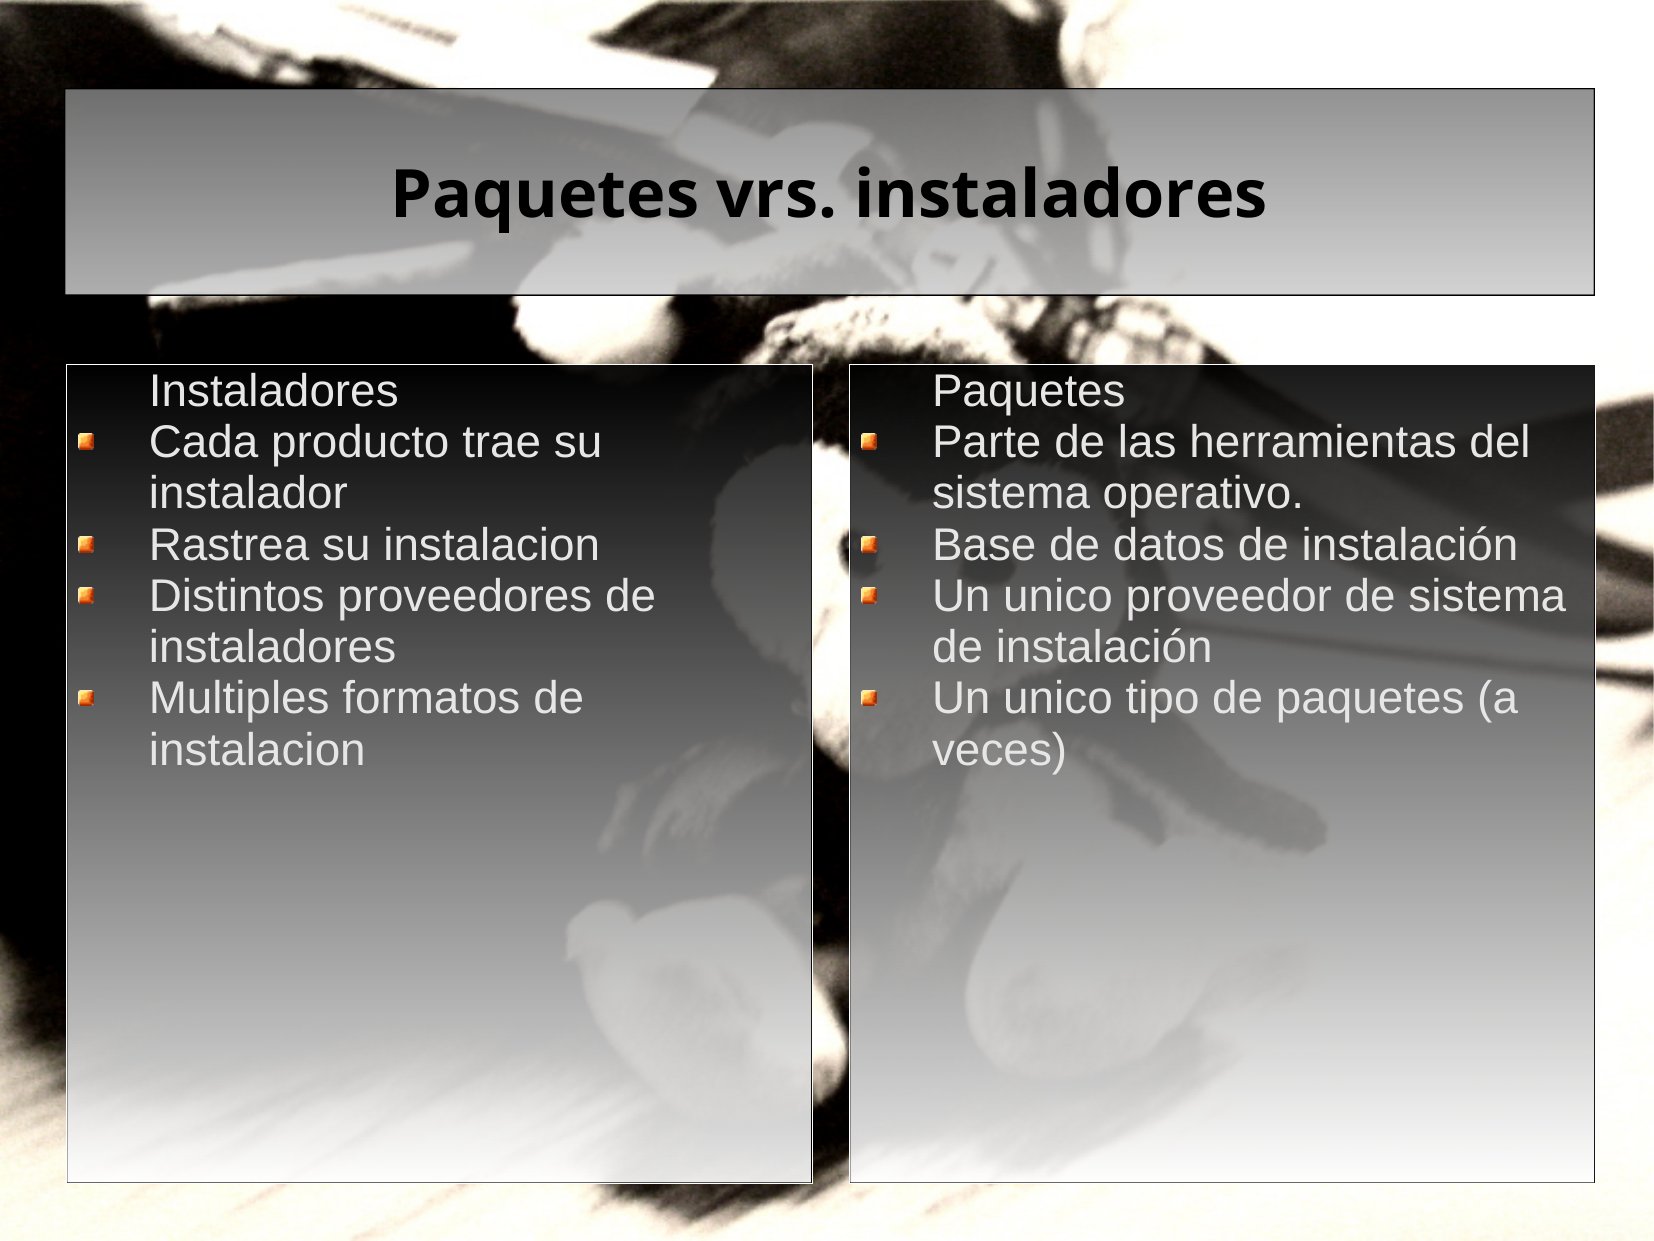

# Paquetes vrs. instaladores
Instaladores
Cada producto trae su instalador
Rastrea su instalacion
Distintos proveedores de instaladores
Multiples formatos de instalacion
Paquetes
Parte de las herramientas del sistema operativo.
Base de datos de instalación
Un unico proveedor de sistema de instalación
Un unico tipo de paquetes (a veces)